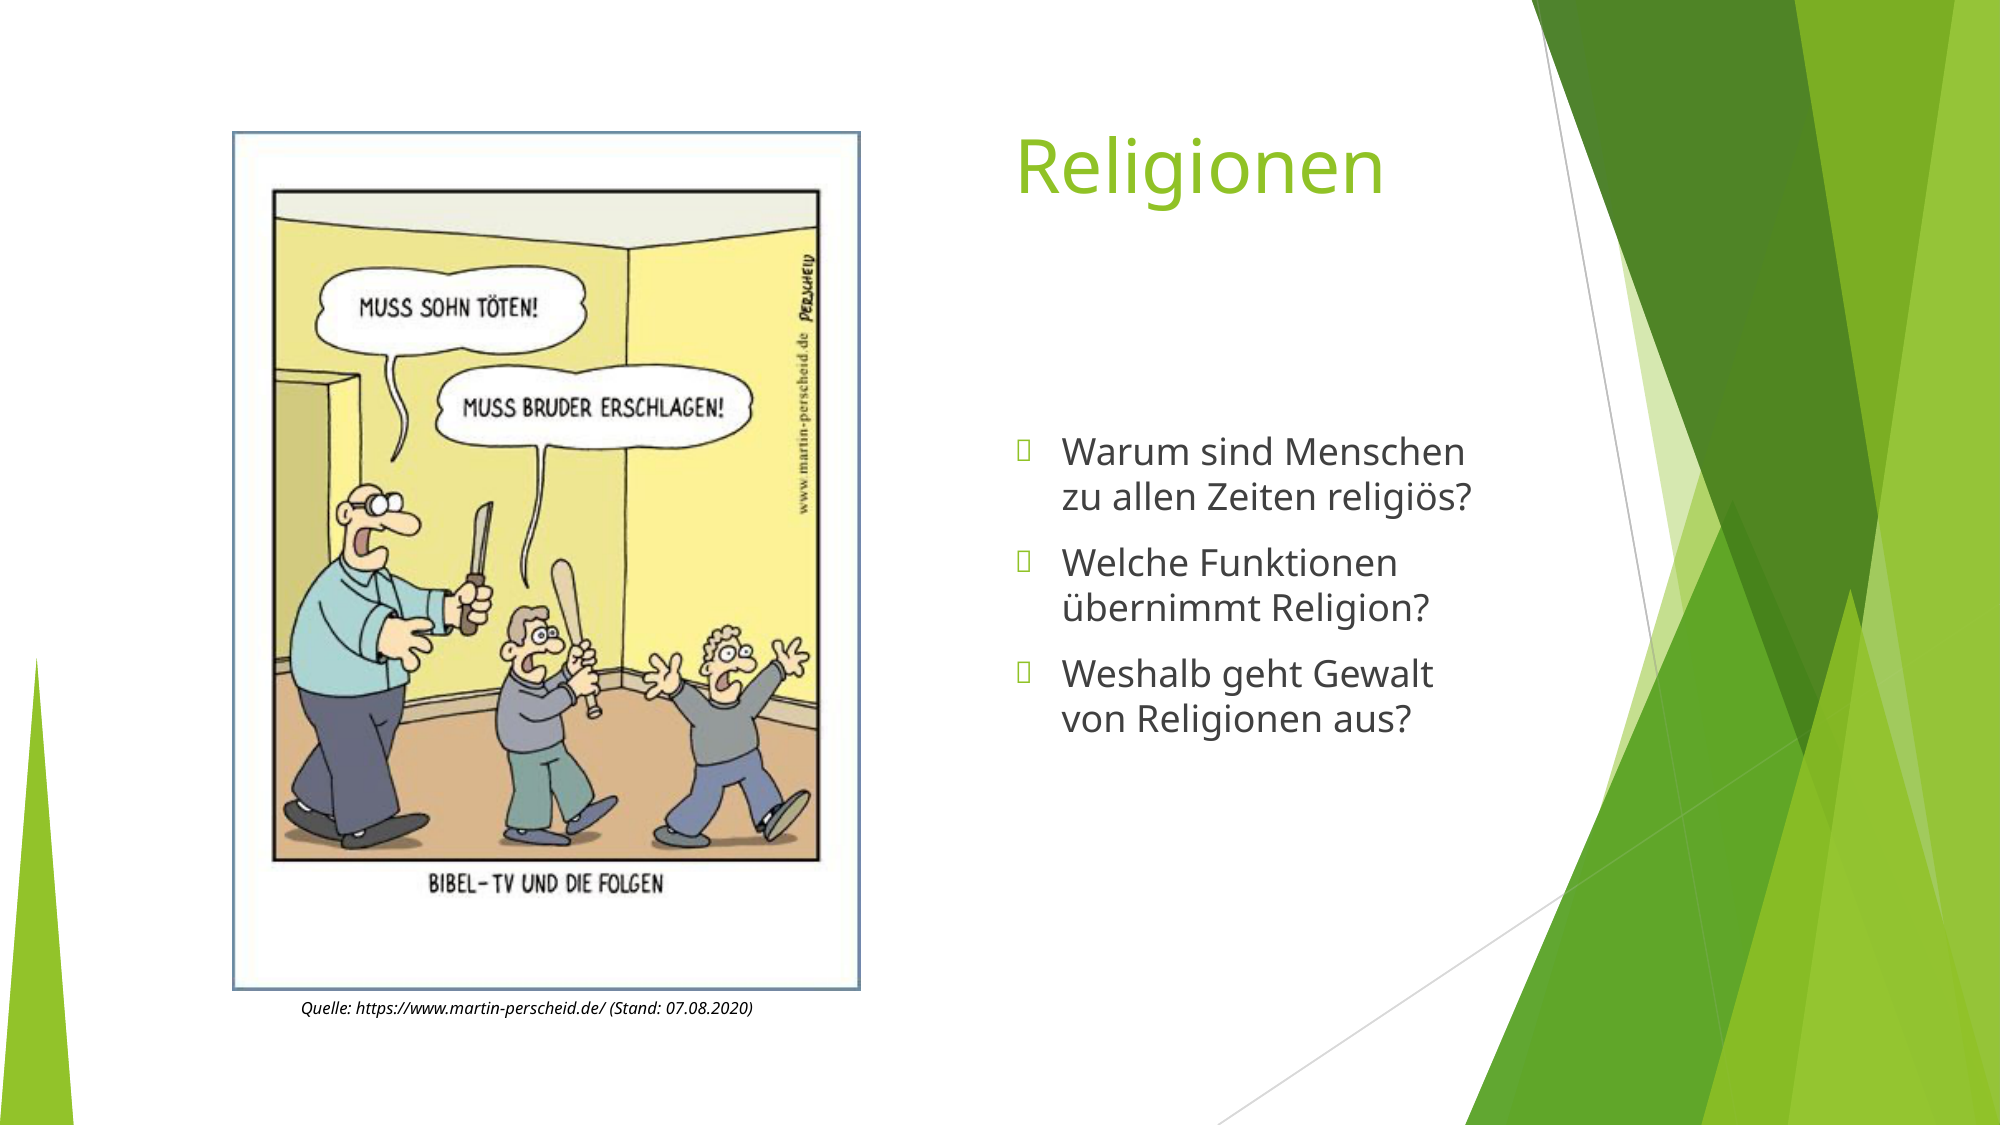

# Religionen
Warum sind Menschen zu allen Zeiten religiös?
Welche Funktionen übernimmt Religion?
Weshalb geht Gewalt von Religionen aus?
Quelle: https://www.martin-perscheid.de/ (Stand: 07.08.2020)